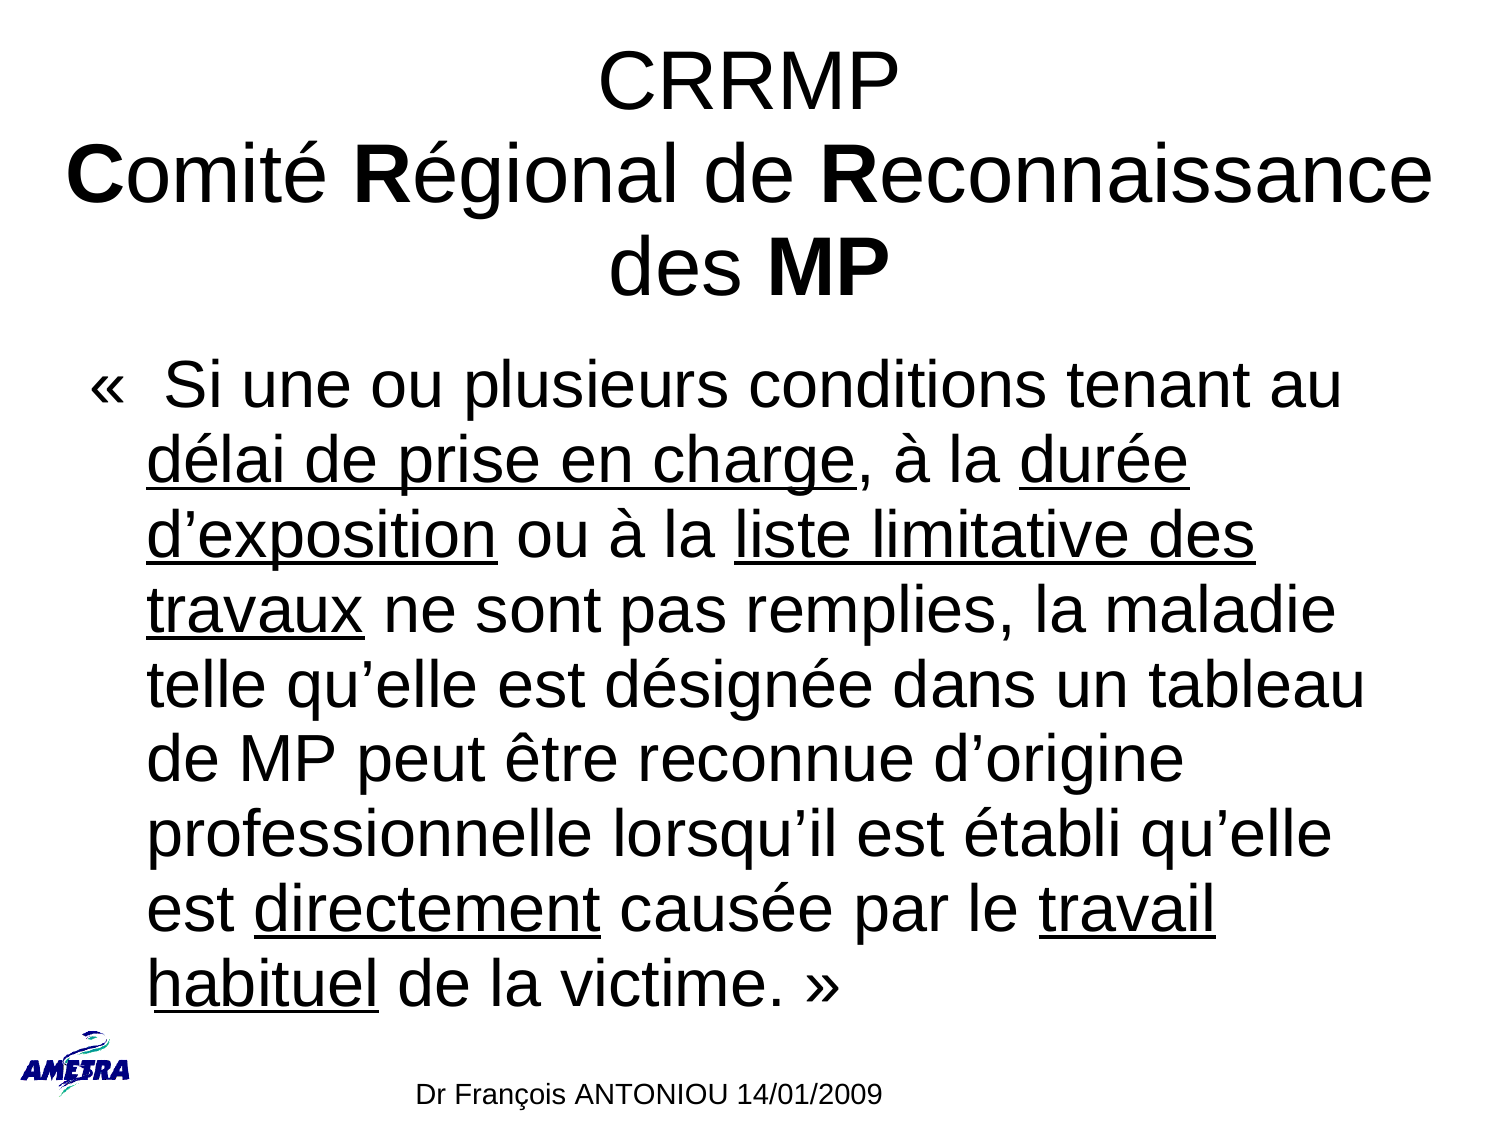

# CRRMP Comité Régional de Reconnaissance des MP
«  Si une ou plusieurs conditions tenant au délai de prise en charge, à la durée d’exposition ou à la liste limitative des travaux ne sont pas remplies, la maladie telle qu’elle est désignée dans un tableau de MP peut être reconnue d’origine professionnelle lorsqu’il est établi qu’elle est directement causée par le travail habituel de la victime. »
Dr François ANTONIOU 14/01/2009